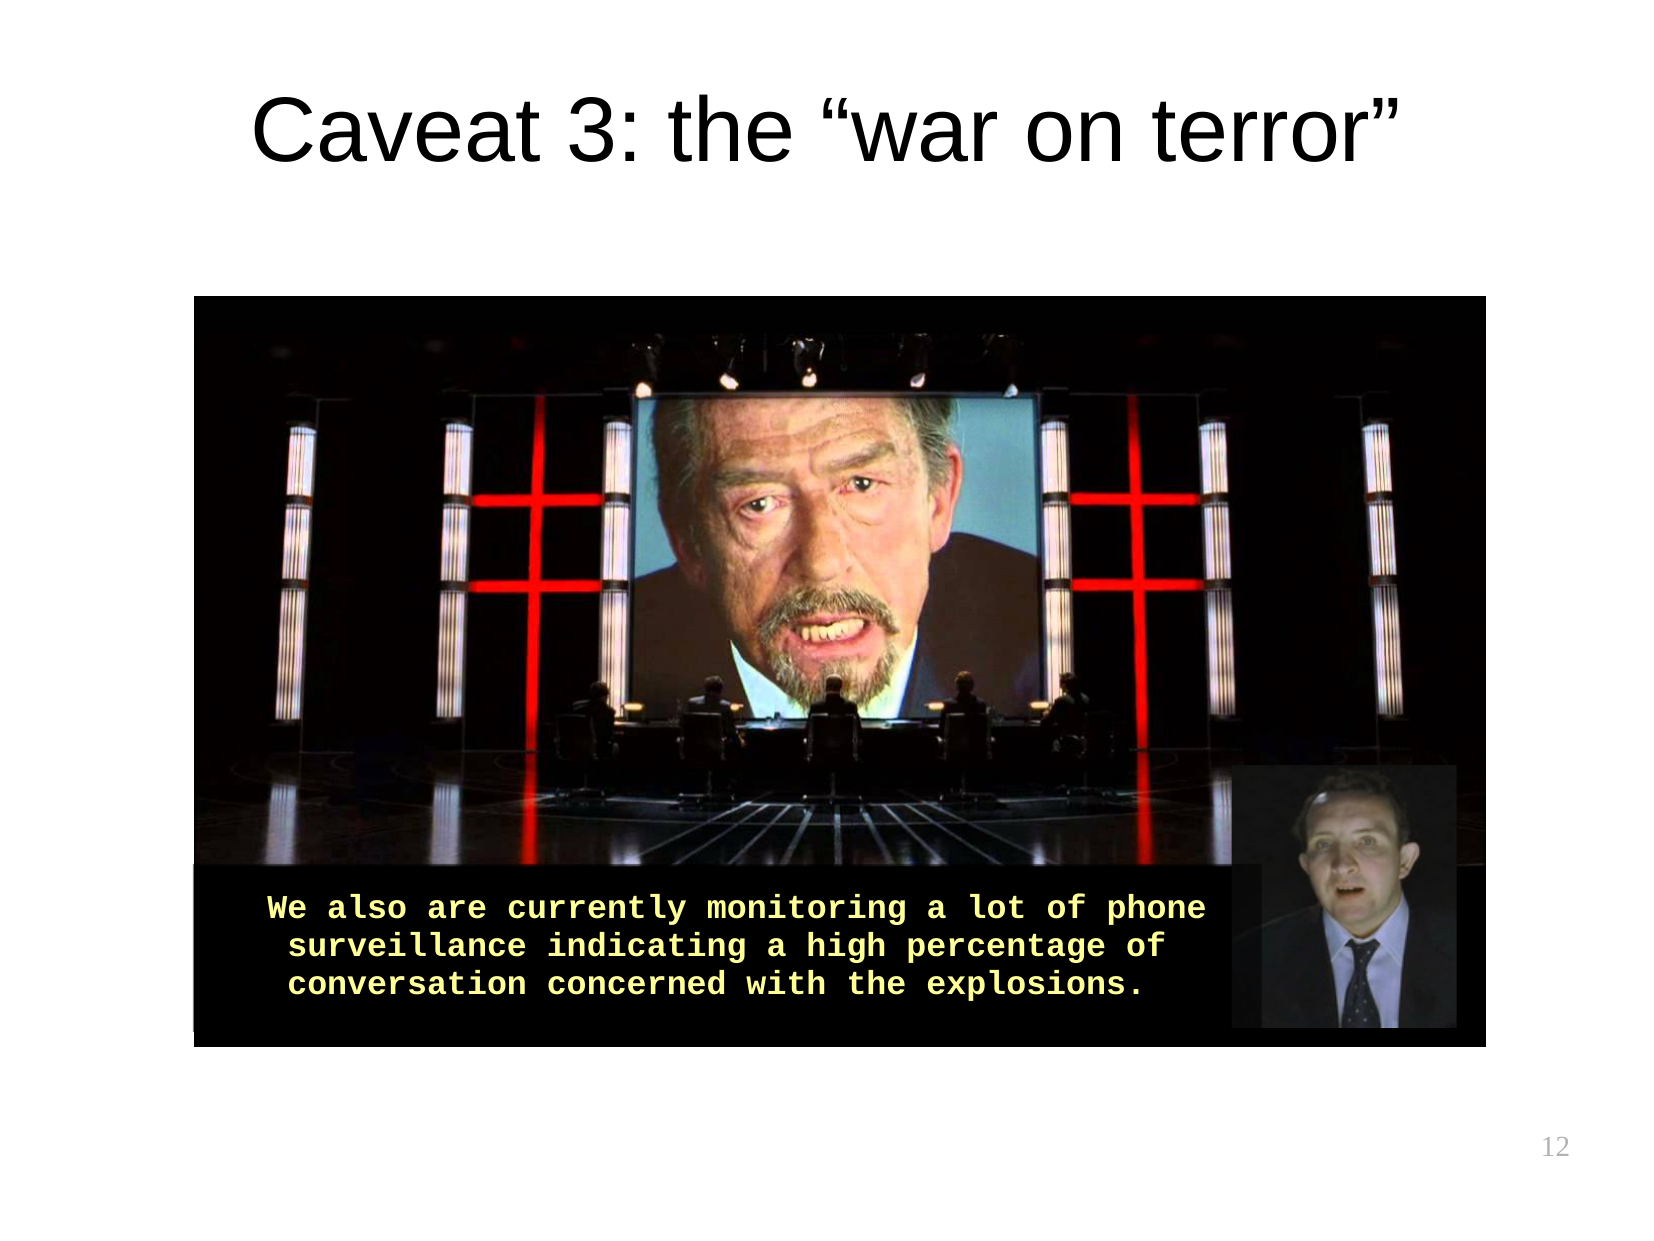

# Caveat 3: the “war on terror”
 We also are currently monitoring a lot of phone surveillance indicating a high percentage of conversation concerned with the explosions.
12